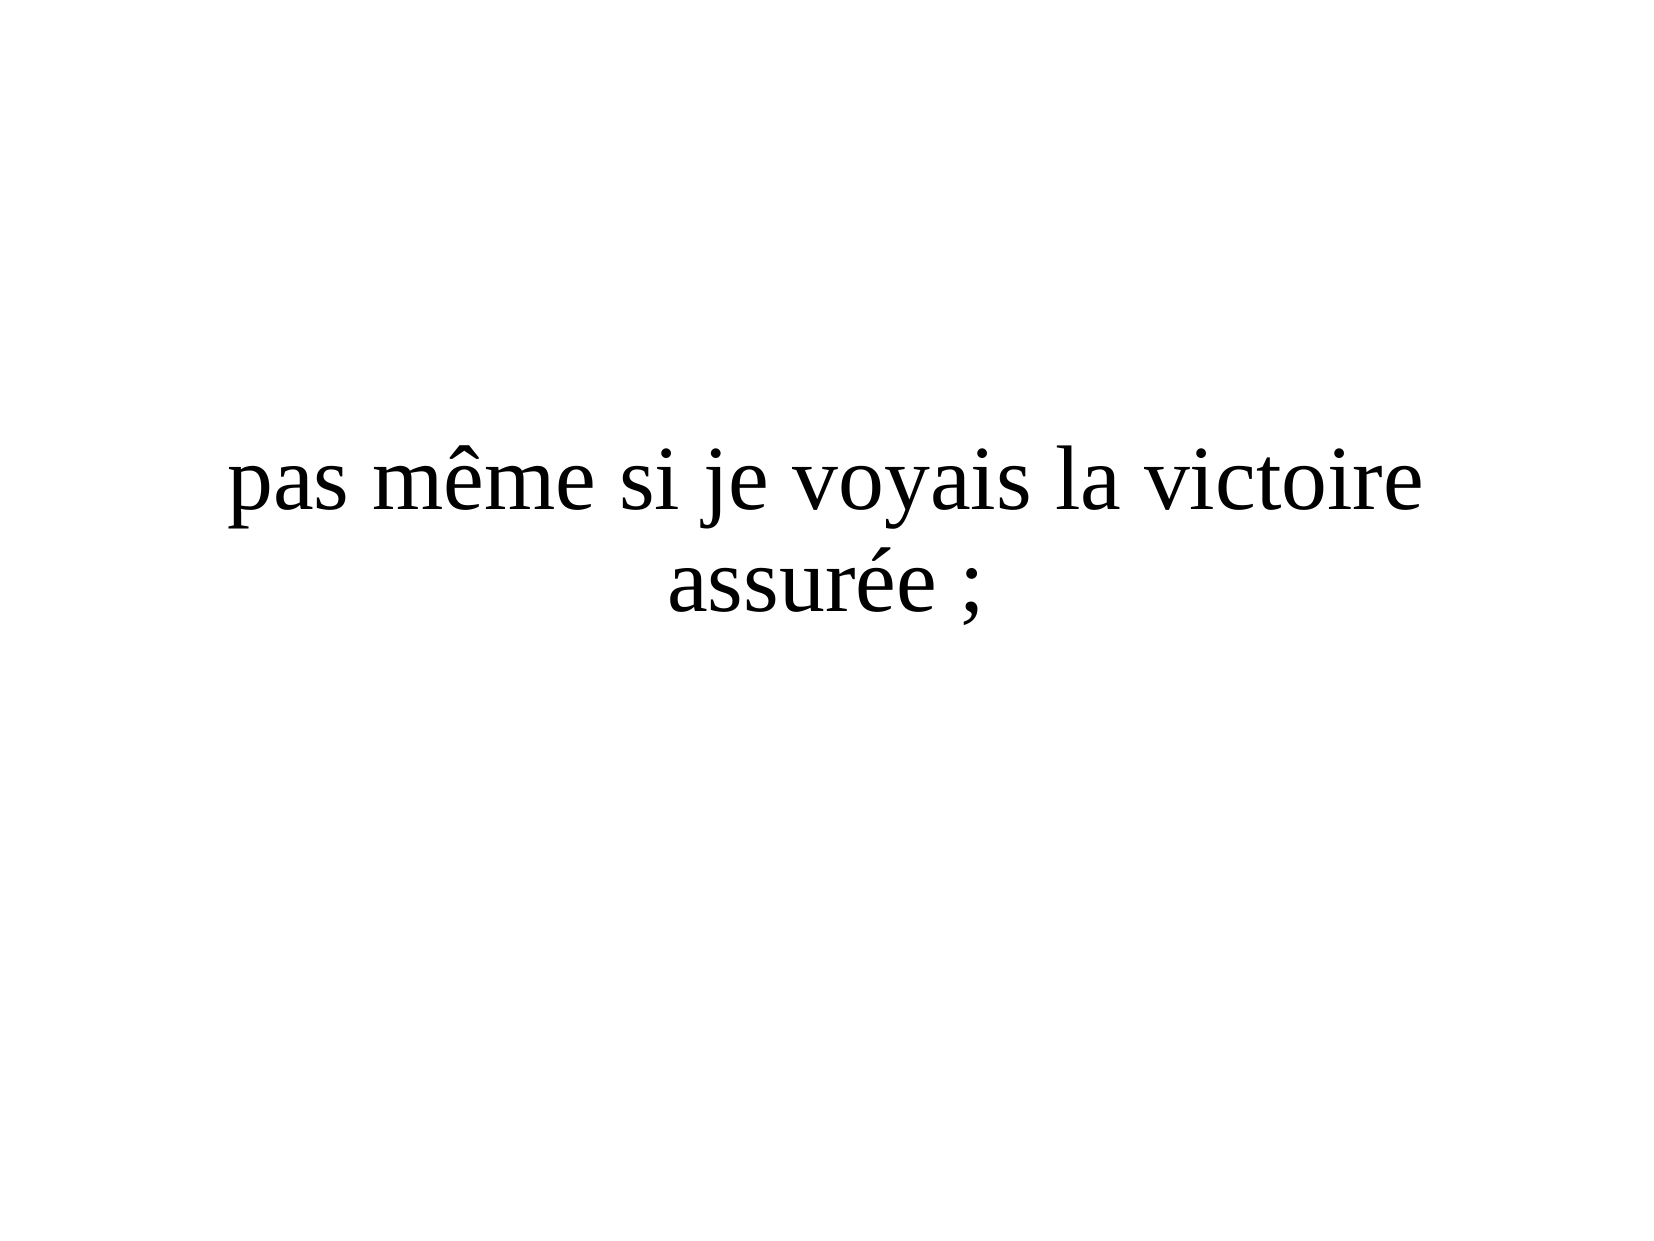

# pas même si je voyais la victoire assurée ;